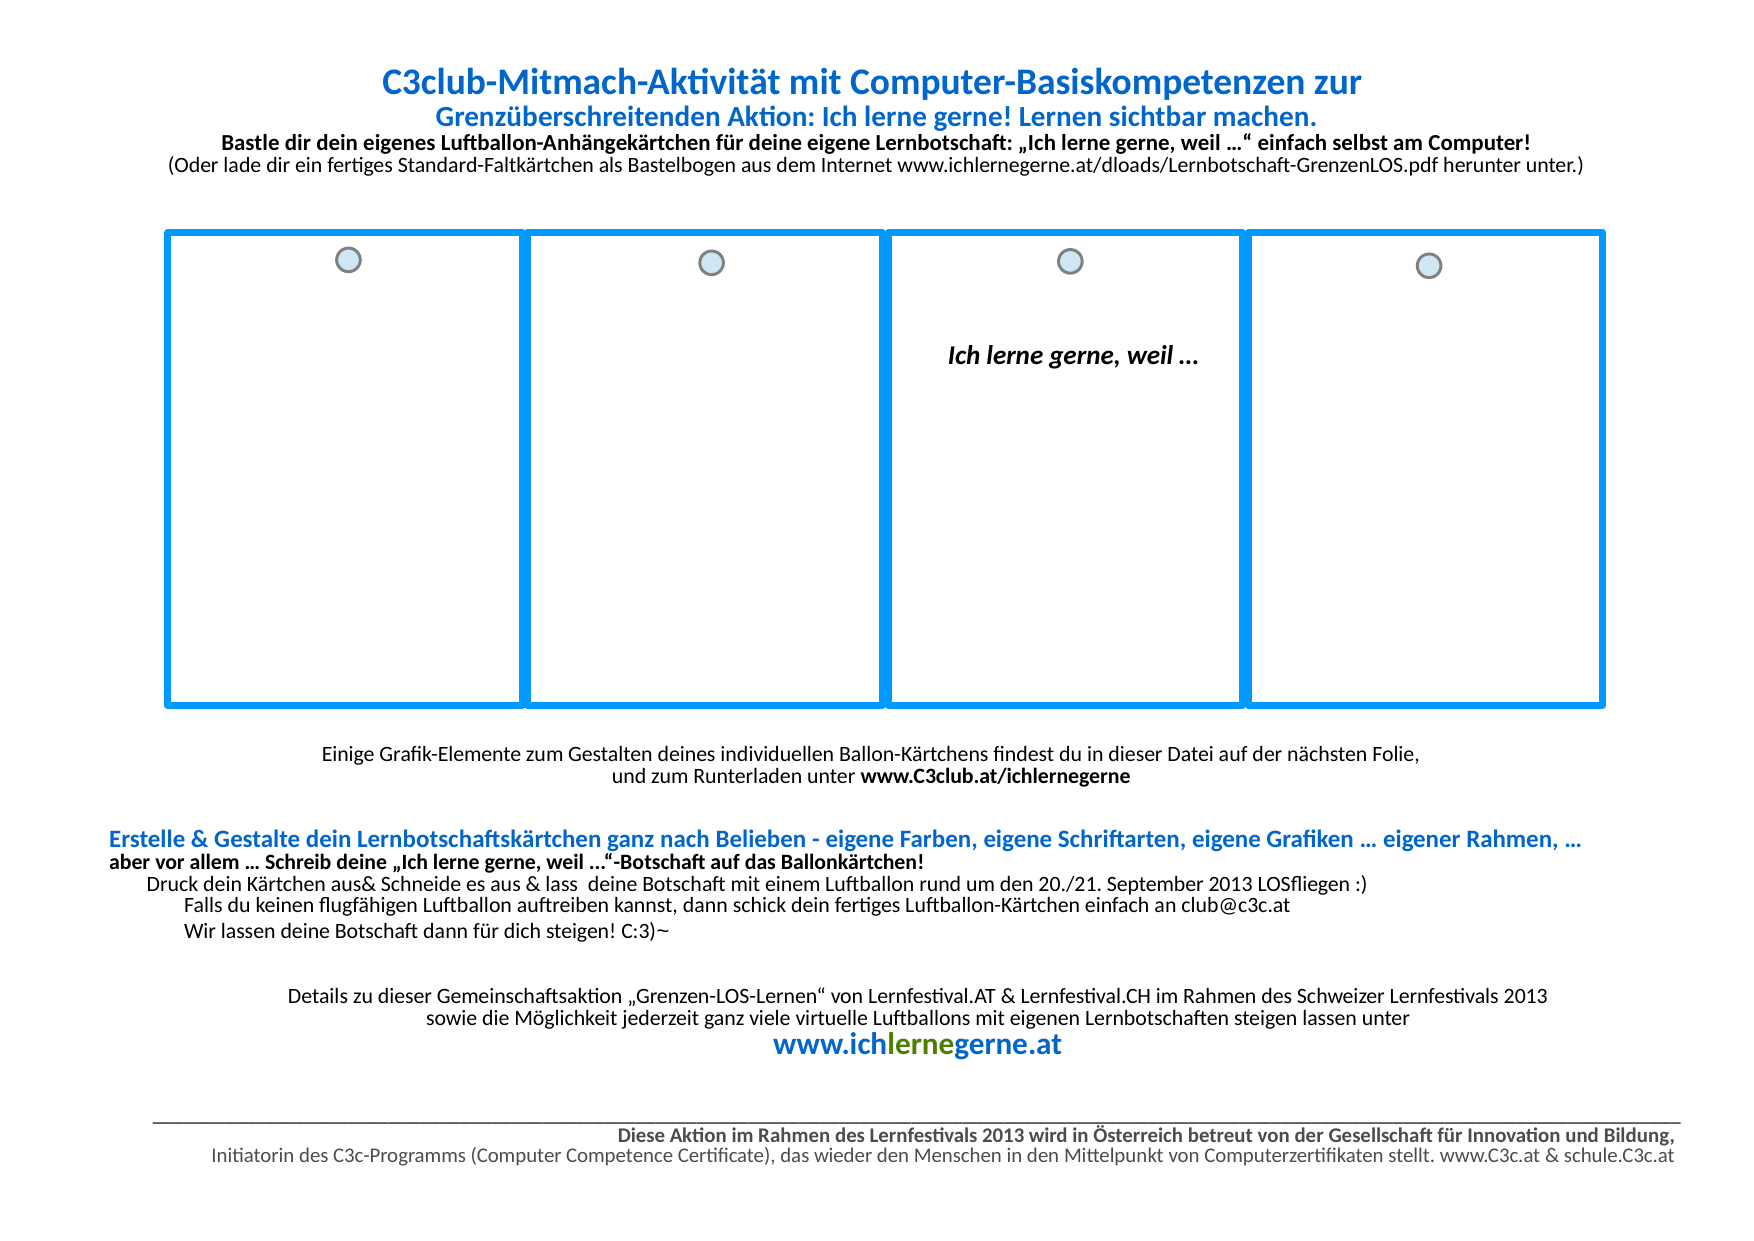

C3club-Mitmach-Aktivität mit Computer-Basiskompetenzen zur
Grenzüberschreitenden Aktion: Ich lerne gerne! Lernen sichtbar machen.
Bastle dir dein eigenes Luftballon-Anhängekärtchen für deine eigene Lernbotschaft: „Ich lerne gerne, weil …“ einfach selbst am Computer!
(Oder lade dir ein fertiges Standard-Faltkärtchen als Bastelbogen aus dem Internet www.ichlernegerne.at/dloads/Lernbotschaft-GrenzenLOS.pdf herunter unter.)
Ich lerne gerne, weil …
Einige Grafik-Elemente zum Gestalten deines individuellen Ballon-Kärtchens findest du in dieser Datei auf der nächsten Folie,
und zum Runterladen unter www.C3club.at/ichlernegerne
Erstelle & Gestalte dein Lernbotschaftskärtchen ganz nach Belieben - eigene Farben, eigene Schriftarten, eigene Grafiken … eigener Rahmen, …
aber vor allem … Schreib deine „Ich lerne gerne, weil ...“-Botschaft auf das Ballonkärtchen!
Druck dein Kärtchen aus& Schneide es aus & lass deine Botschaft mit einem Luftballon rund um den 20./21. September 2013 LOSfliegen :)
Falls du keinen flugfähigen Luftballon auftreiben kannst, dann schick dein fertiges Luftballon-Kärtchen einfach an club@c3c.at
Wir lassen deine Botschaft dann für dich steigen! C:3)~
Details zu dieser Gemeinschaftsaktion „Grenzen-LOS-Lernen“ von Lernfestival.AT & Lernfestival.CH im Rahmen des Schweizer Lernfestivals 2013
sowie die Möglichkeit jederzeit ganz viele virtuelle Luftballons mit eigenen Lernbotschaften steigen lassen unter
www.ichlernegerne.at
_____________________________________________________________________________________________________________________________________________________
Diese Aktion im Rahmen des Lernfestivals 2013 wird in Österreich betreut von der Gesellschaft für Innovation und Bildung,
Initiatorin des C3c-Programms (Computer Competence Certificate), das wieder den Menschen in den Mittelpunkt von Computerzertifikaten stellt. www.C3c.at & schule.C3c.at